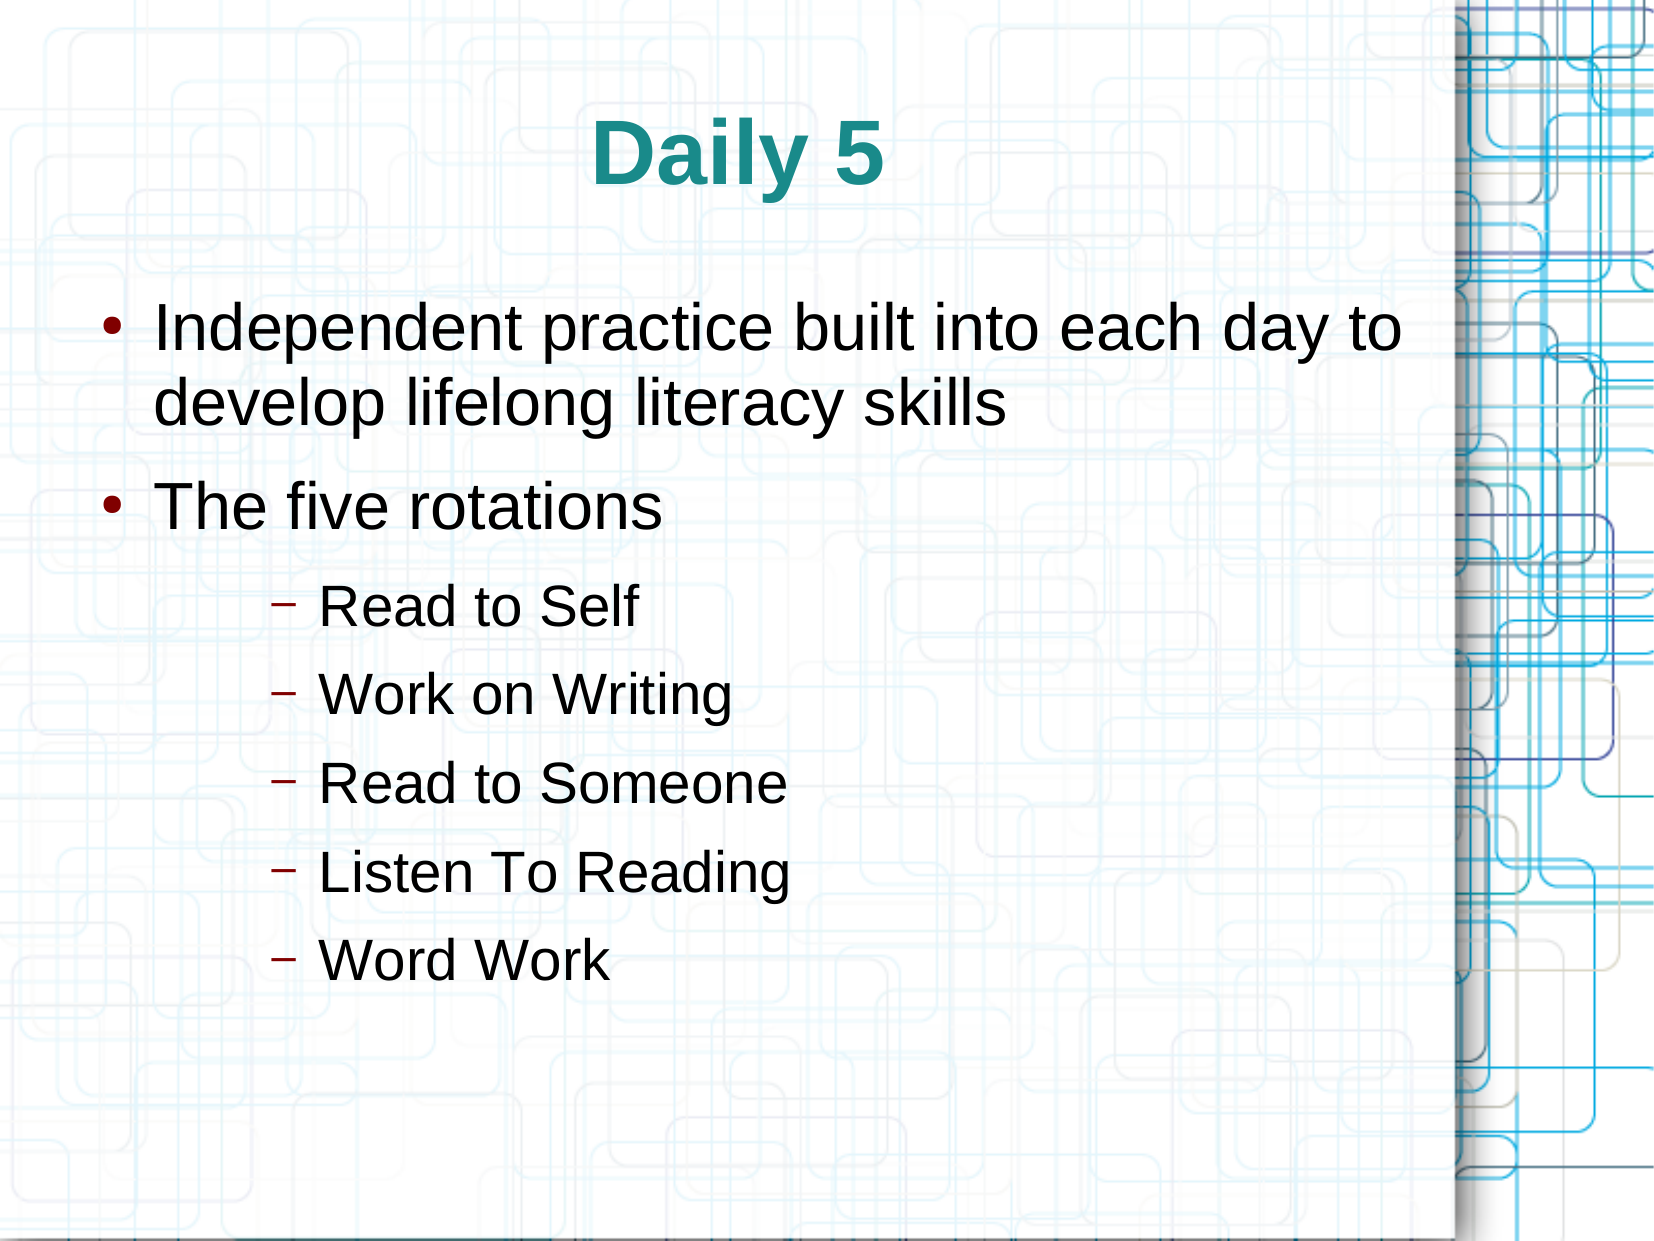

# Daily 5
Independent practice built into each day to develop lifelong literacy skills
The five rotations
Read to Self
Work on Writing
Read to Someone
Listen To Reading
Word Work